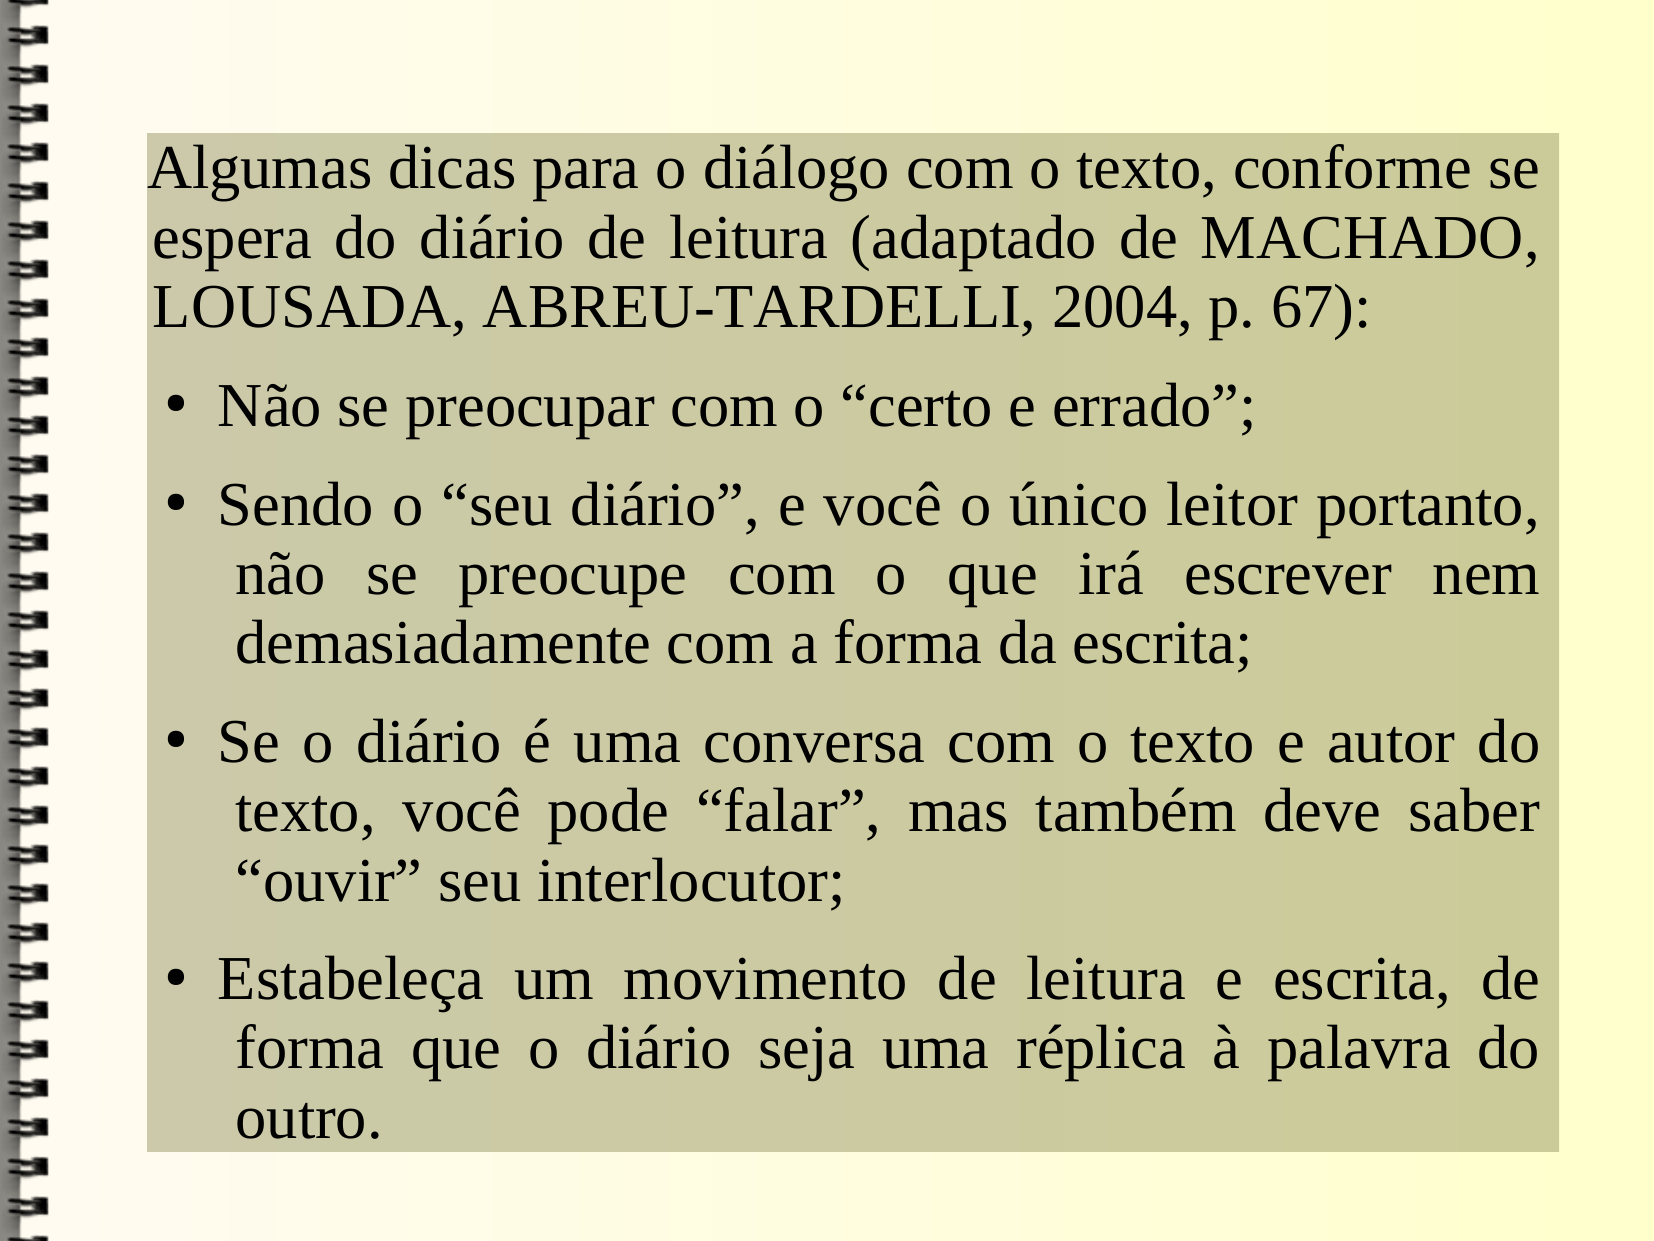

# Algumas dicas para o diálogo com o texto, conforme se espera do diário de leitura (adaptado de MACHADO, LOUSADA, ABREU-TARDELLI, 2004, p. 67):
Não se preocupar com o “certo e errado”;
Sendo o “seu diário”, e você o único leitor portanto, não se preocupe com o que irá escrever nem demasiadamente com a forma da escrita;
Se o diário é uma conversa com o texto e autor do texto, você pode “falar”, mas também deve saber “ouvir” seu interlocutor;
Estabeleça um movimento de leitura e escrita, de forma que o diário seja uma réplica à palavra do outro.